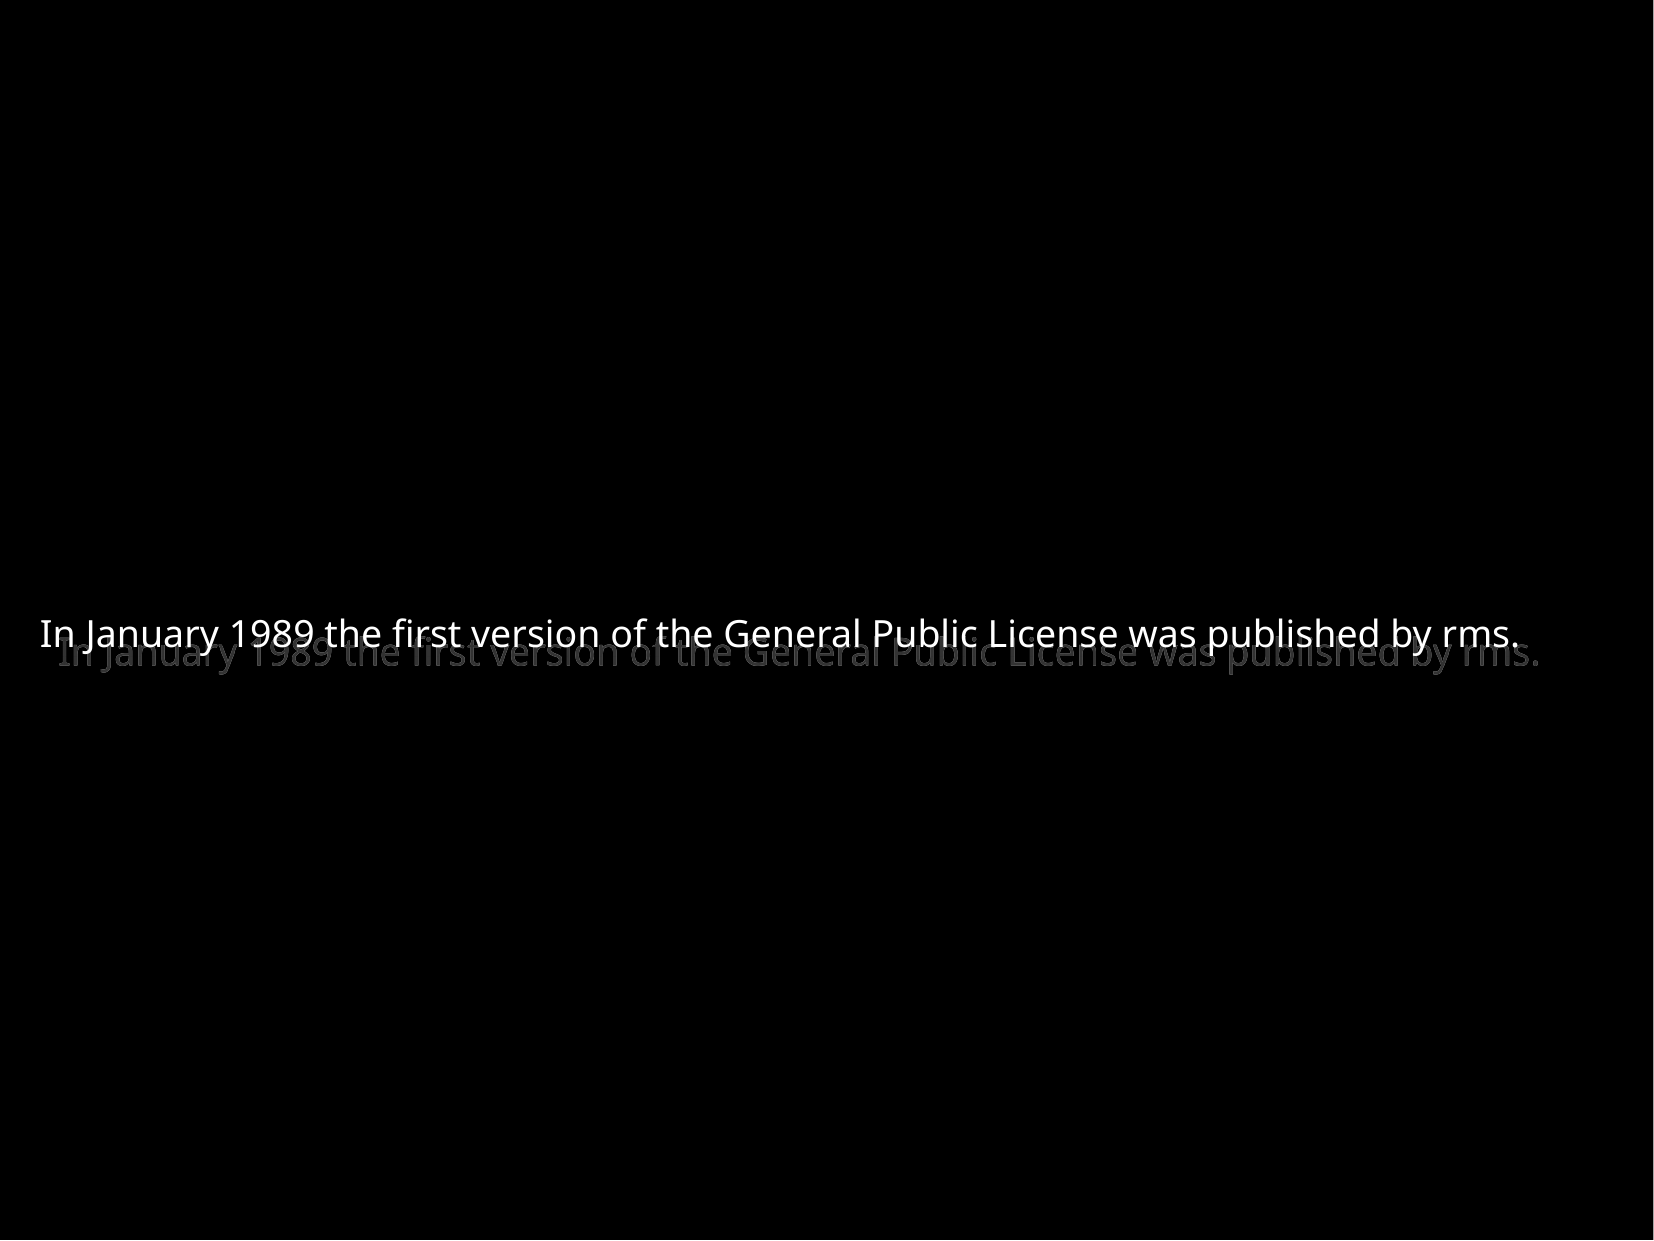

In January 1989 the first version of the General Public License was published by rms.